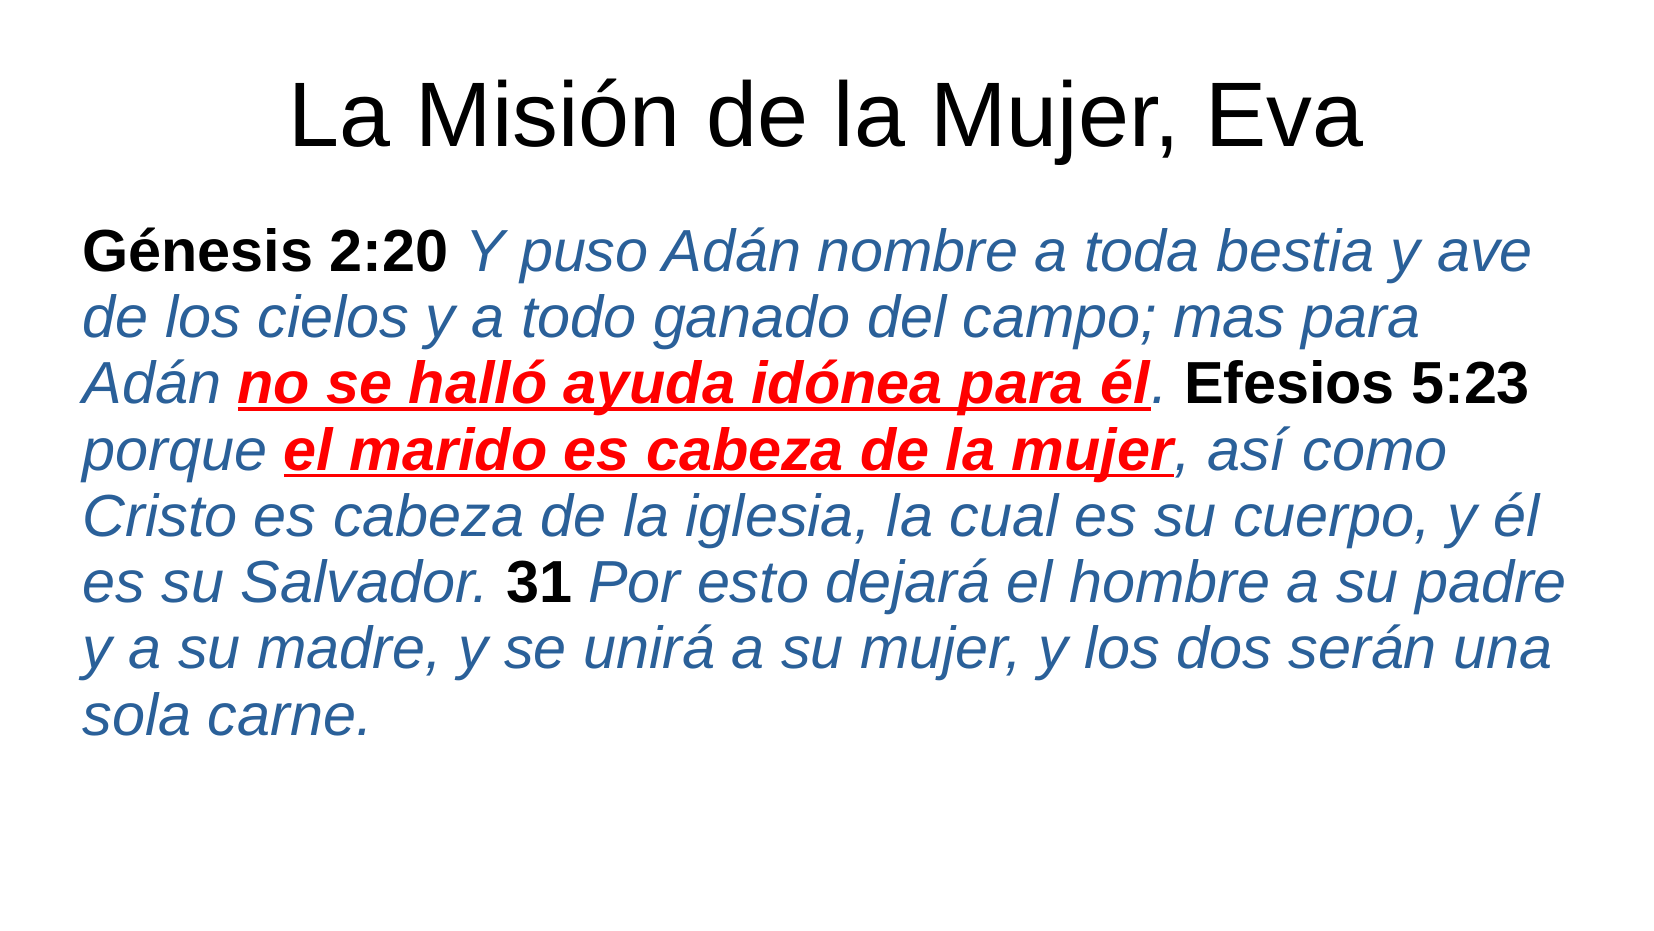

# La Misión de la Mujer, Eva
Génesis 2:20 Y puso Adán nombre a toda bestia y ave de los cielos y a todo ganado del campo; mas para Adán no se halló ayuda idónea para él. Efesios 5:23 porque el marido es cabeza de la mujer, así como Cristo es cabeza de la iglesia, la cual es su cuerpo, y él es su Salvador. 31 Por esto dejará el hombre a su padre y a su madre, y se unirá a su mujer, y los dos serán una sola carne.